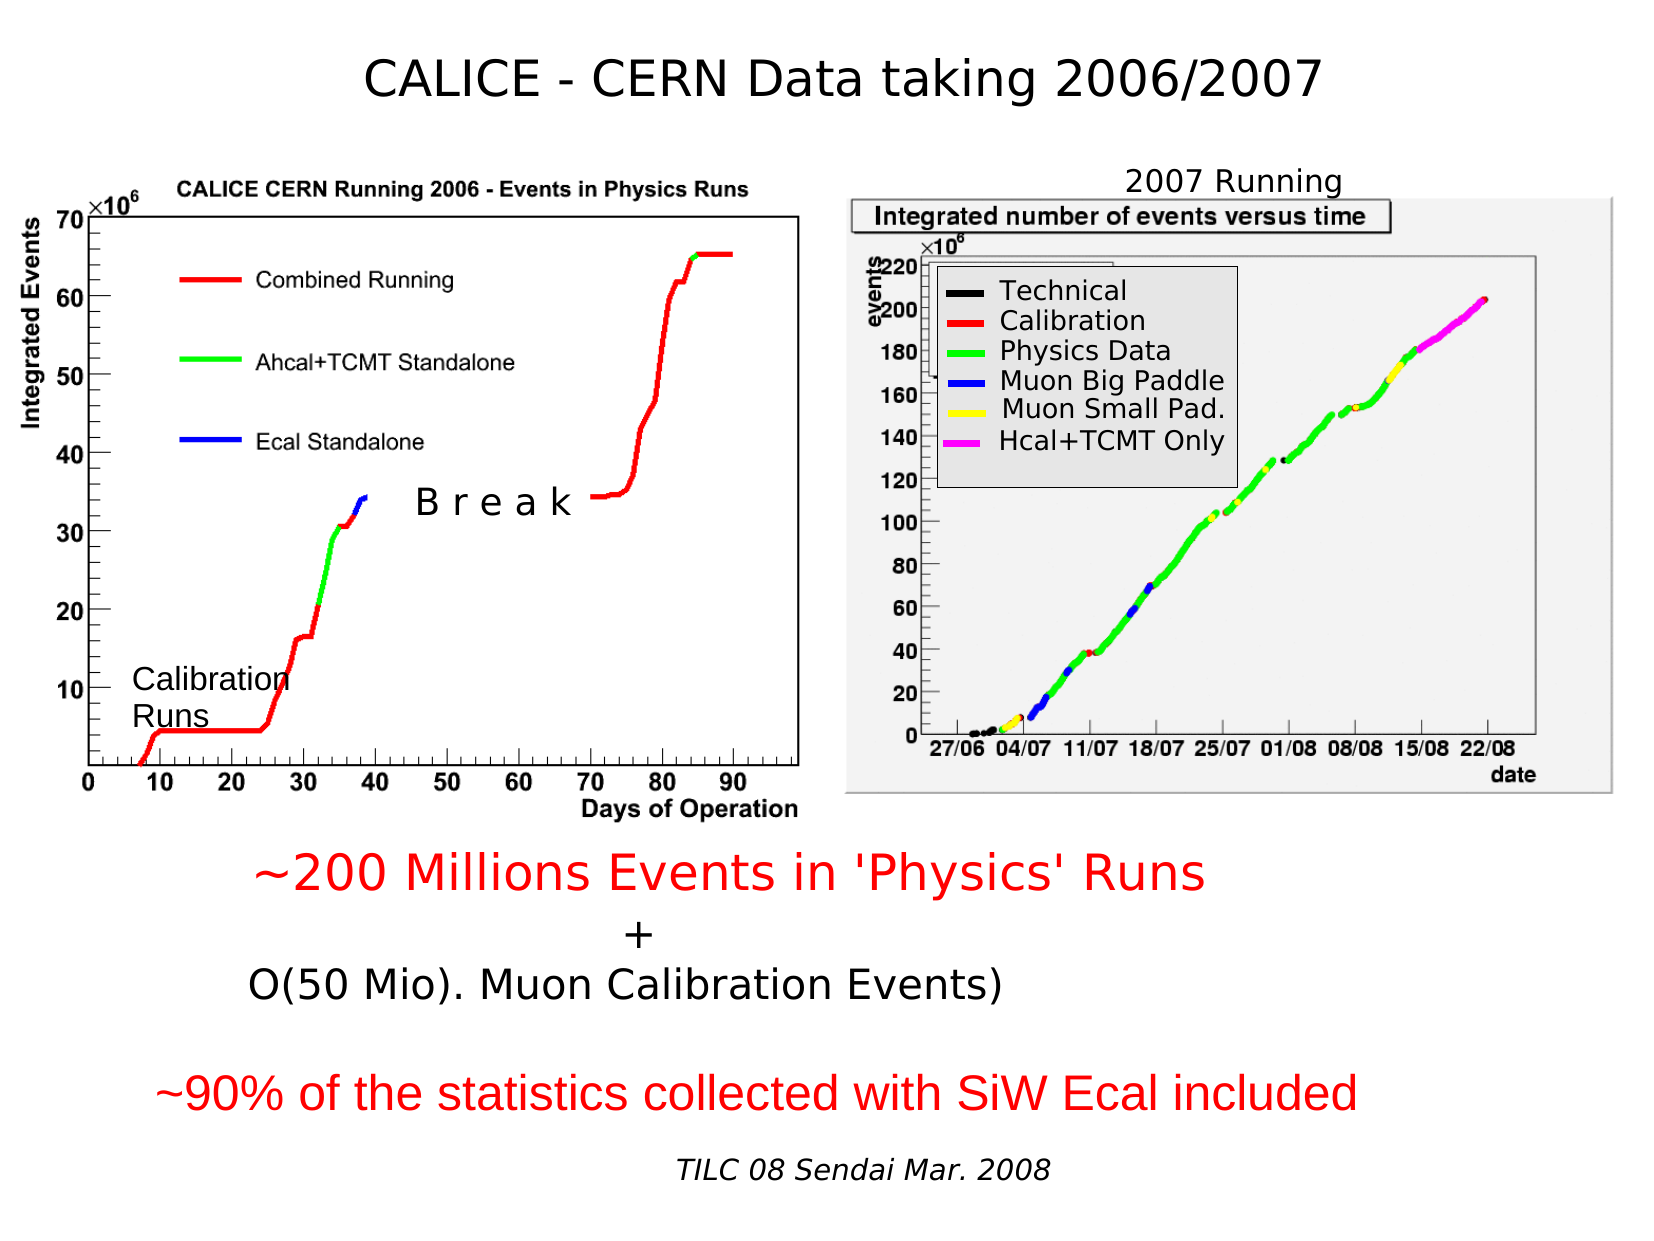

CALICE - CERN Data taking 2006/2007
2007 Running
Technical
Calibration
Physics Data
Muon Big Paddle
Muon Small Pad.
Hcal+TCMT Only
B r e a k
Calibration
Runs
 ~200 Millions Events in 'Physics' Runs
 +
 O(50 Mio). Muon Calibration Events)
~90% of the statistics collected with SiW Ecal included